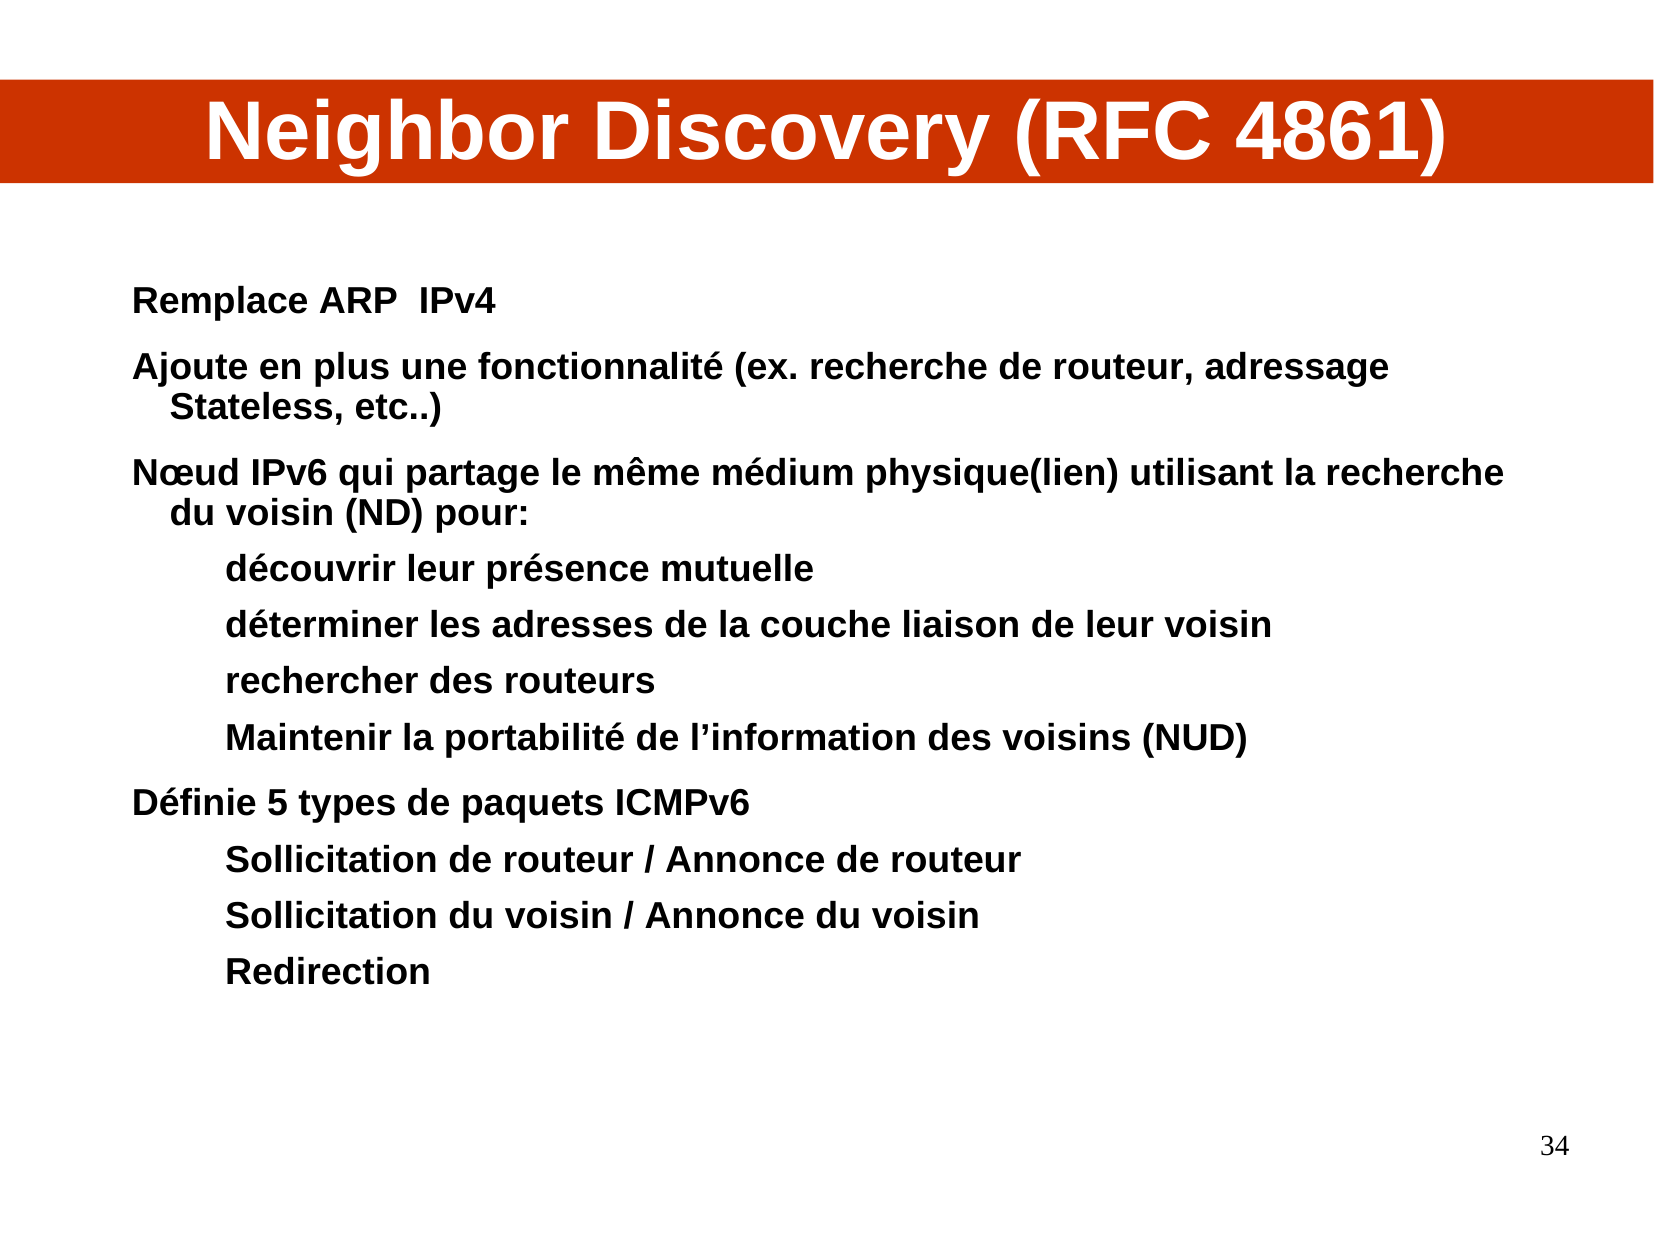

# Neighbor Discovery (RFC 4861)‏
Remplace ARP IPv4
Ajoute en plus une fonctionnalité (ex. recherche de routeur, adressage Stateless, etc..)‏
Nœud IPv6 qui partage le même médium physique(lien) utilisant la recherche du voisin (ND) pour:
découvrir leur présence mutuelle
déterminer les adresses de la couche liaison de leur voisin
rechercher des routeurs
Maintenir la portabilité de l’information des voisins (NUD)‏
Définie 5 types de paquets ICMPv6
Sollicitation de routeur / Annonce de routeur
Sollicitation du voisin / Annonce du voisin
Redirection